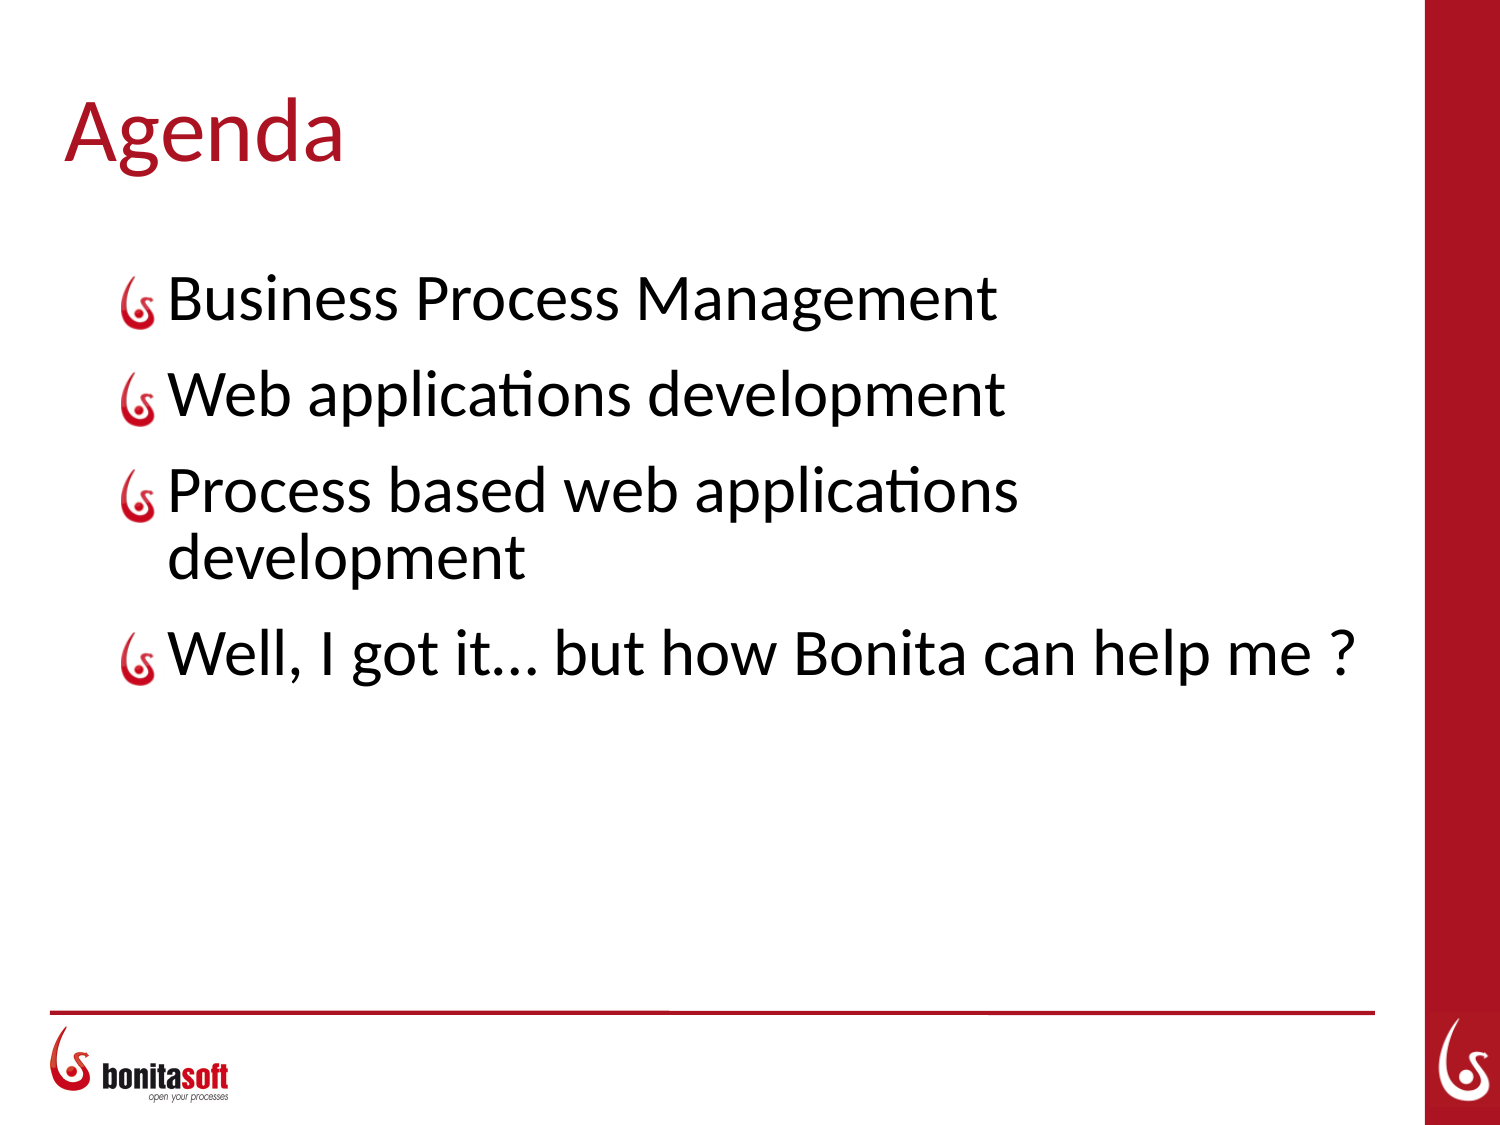

# Agenda
Business Process Management
Web applications development
Process based web applications development
Well, I got it… but how Bonita can help me ?